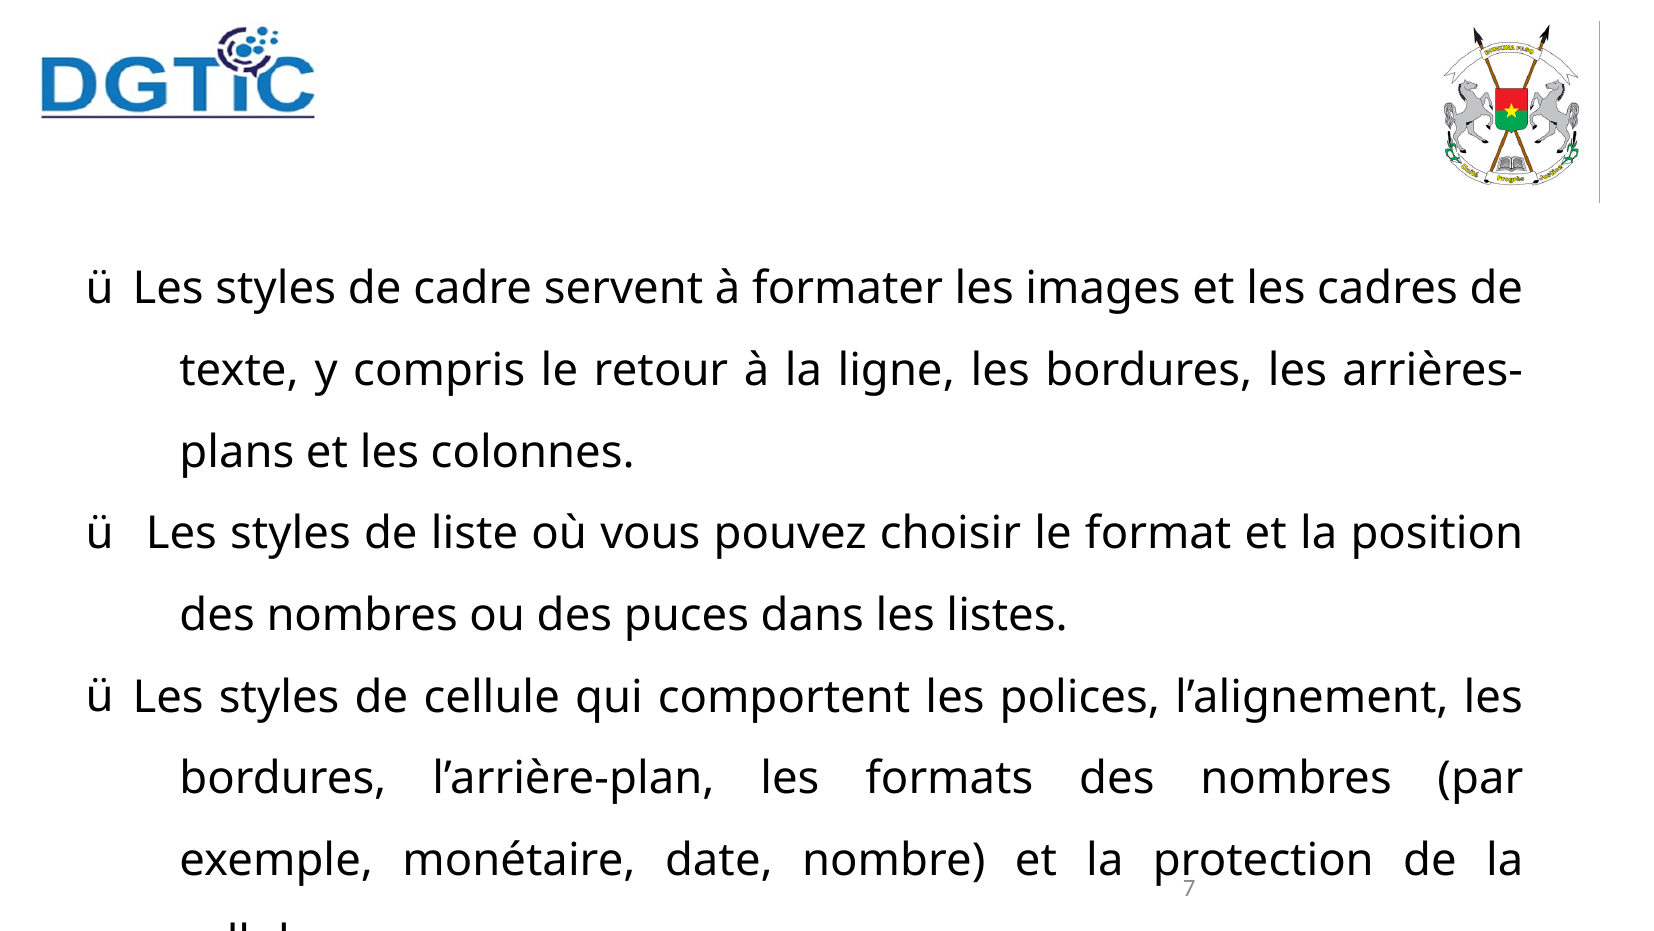

Les styles de cadre servent à formater les images et les cadres de texte, y compris le retour à la ligne, les bordures, les arrières-plans et les colonnes.
 Les styles de liste où vous pouvez choisir le format et la position des nombres ou des puces dans les listes.
Les styles de cellule qui comportent les polices, l’alignement, les bordures, l’arrière-plan, les formats des nombres (par exemple, monétaire, date, nombre) et la protection de la cellule.